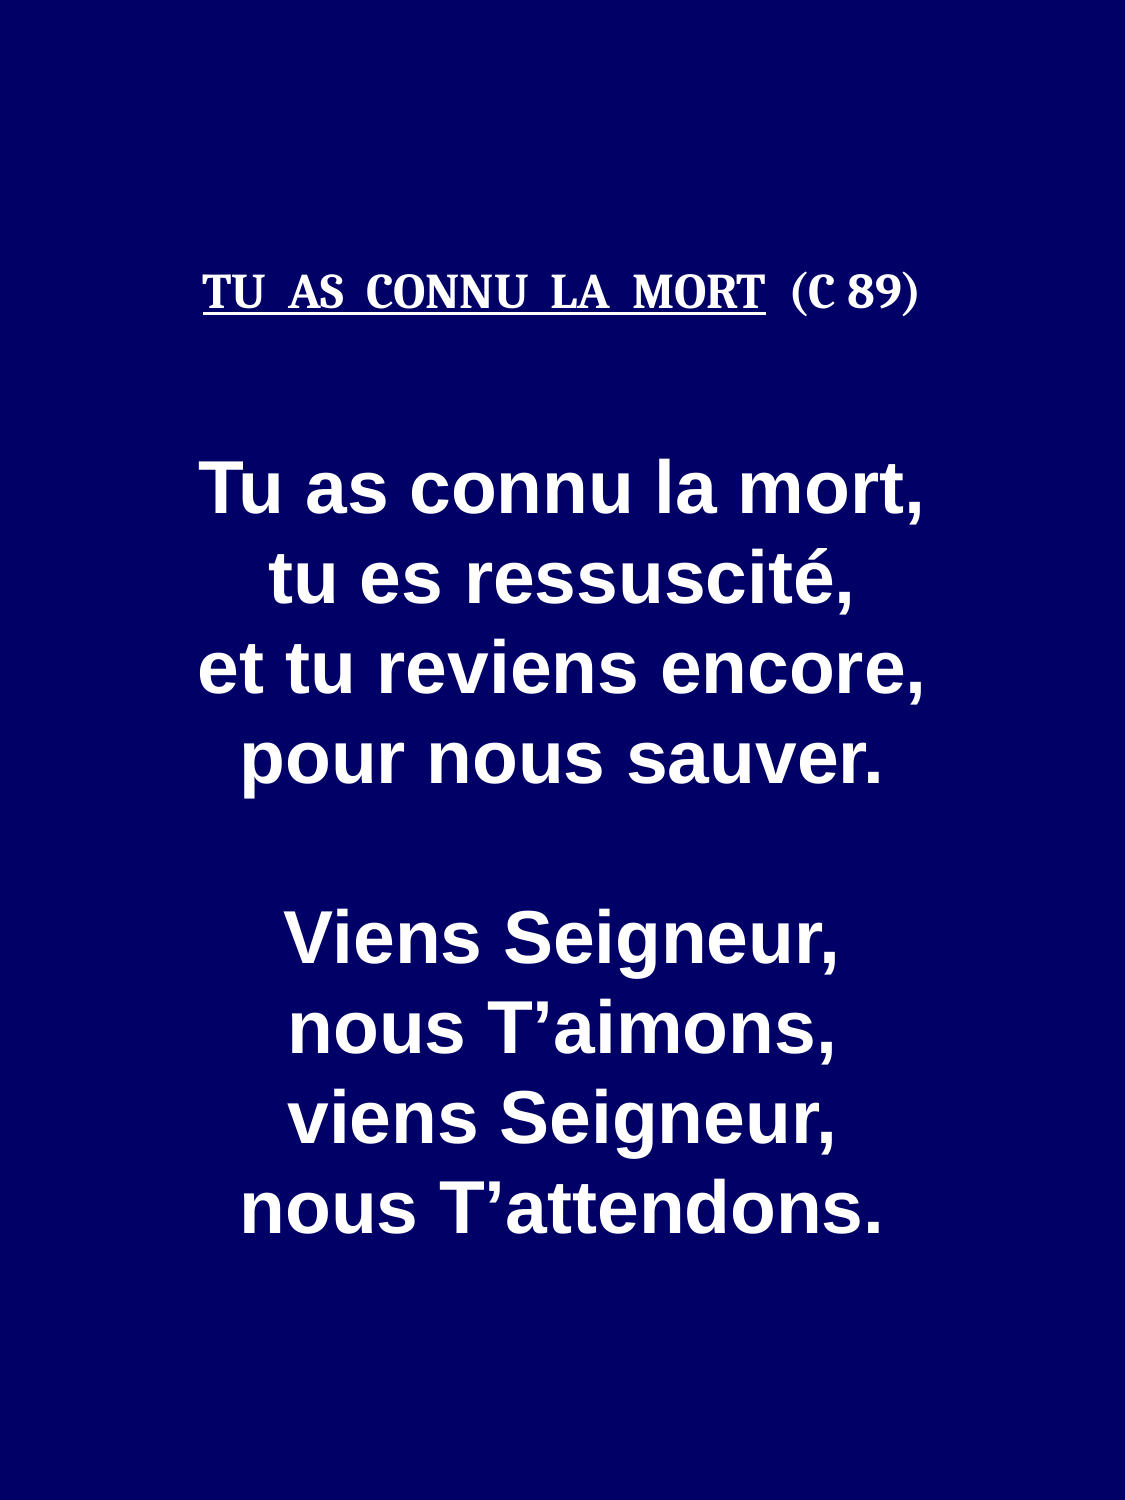

TU AS CONNU LA MORT (C 89)
Tu as connu la mort,
tu es ressuscité,
et tu reviens encore,
pour nous sauver.
Viens Seigneur,
nous T’aimons,
viens Seigneur,
nous T’attendons.